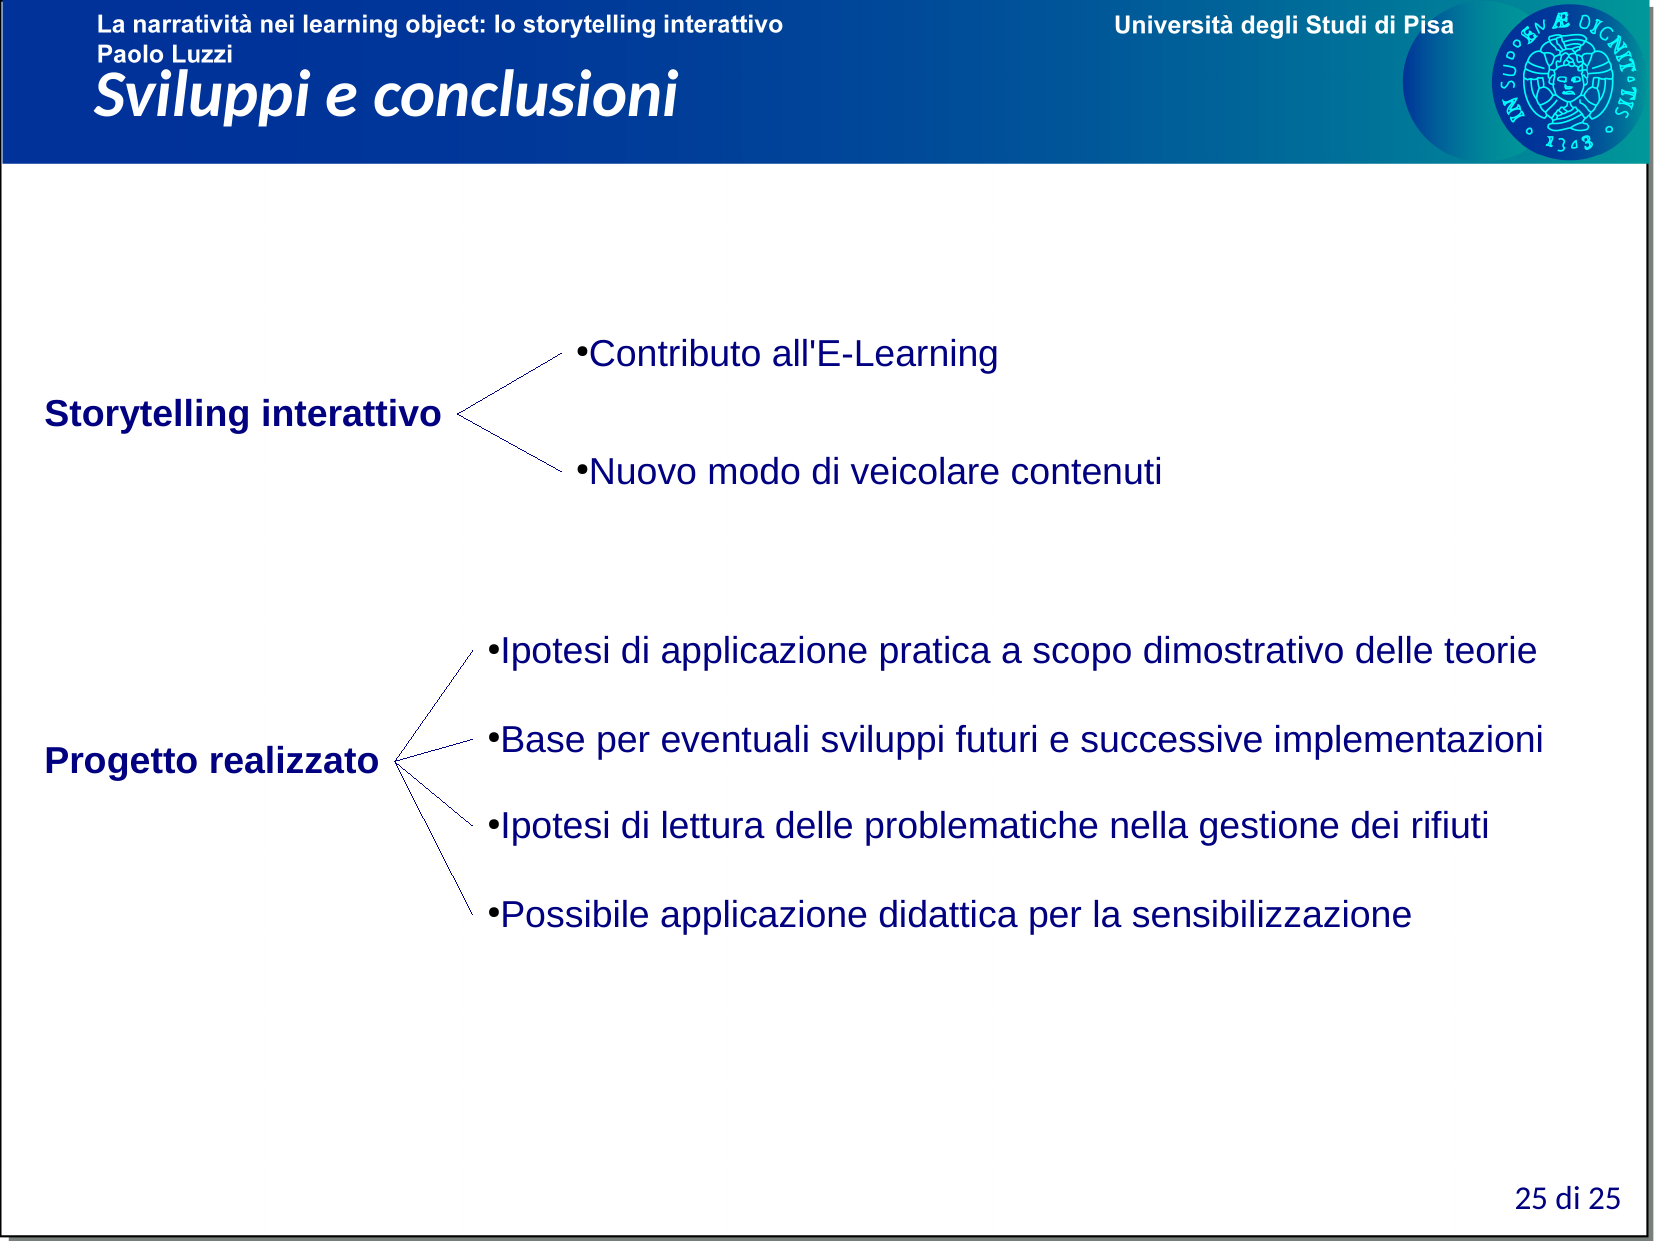

Sviluppi e conclusioni
Contributo all'E-Learning
Storytelling interattivo
Nuovo modo di veicolare contenuti
Ipotesi di applicazione pratica a scopo dimostrativo delle teorie
Base per eventuali sviluppi futuri e successive implementazioni
Progetto realizzato
Ipotesi di lettura delle problematiche nella gestione dei rifiuti
Possibile applicazione didattica per la sensibilizzazione
25
25 di 25